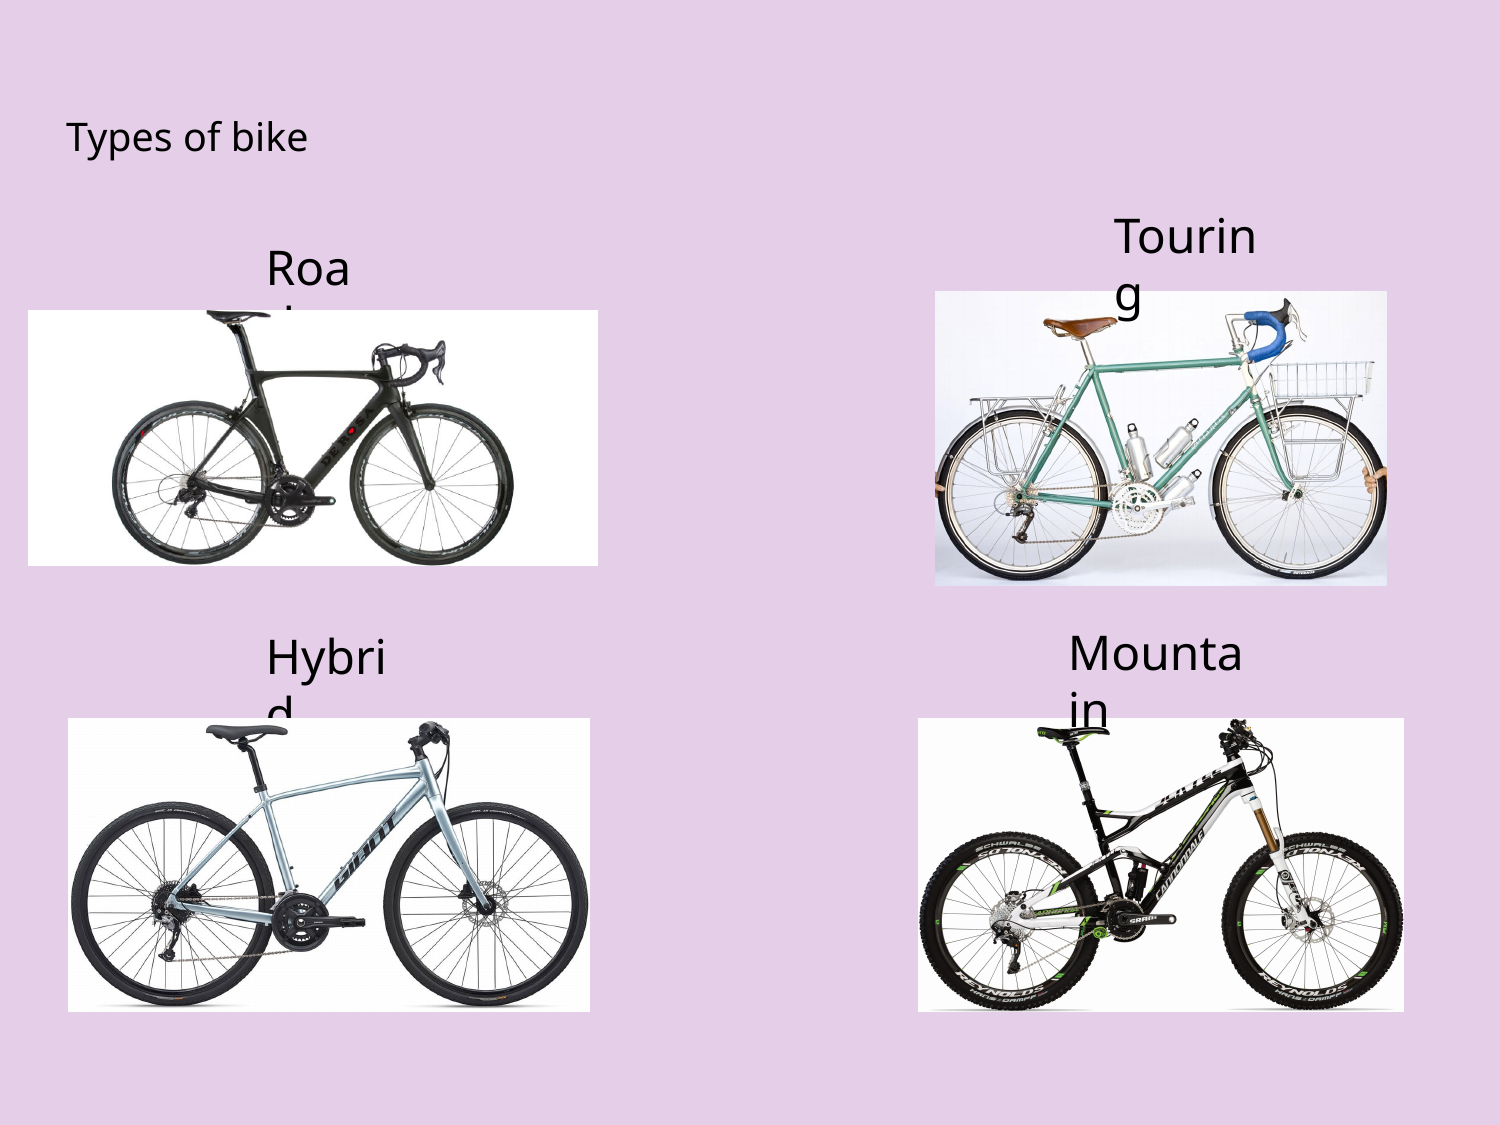

# Types of bike
Touring
Road
Mountain
Hybrid